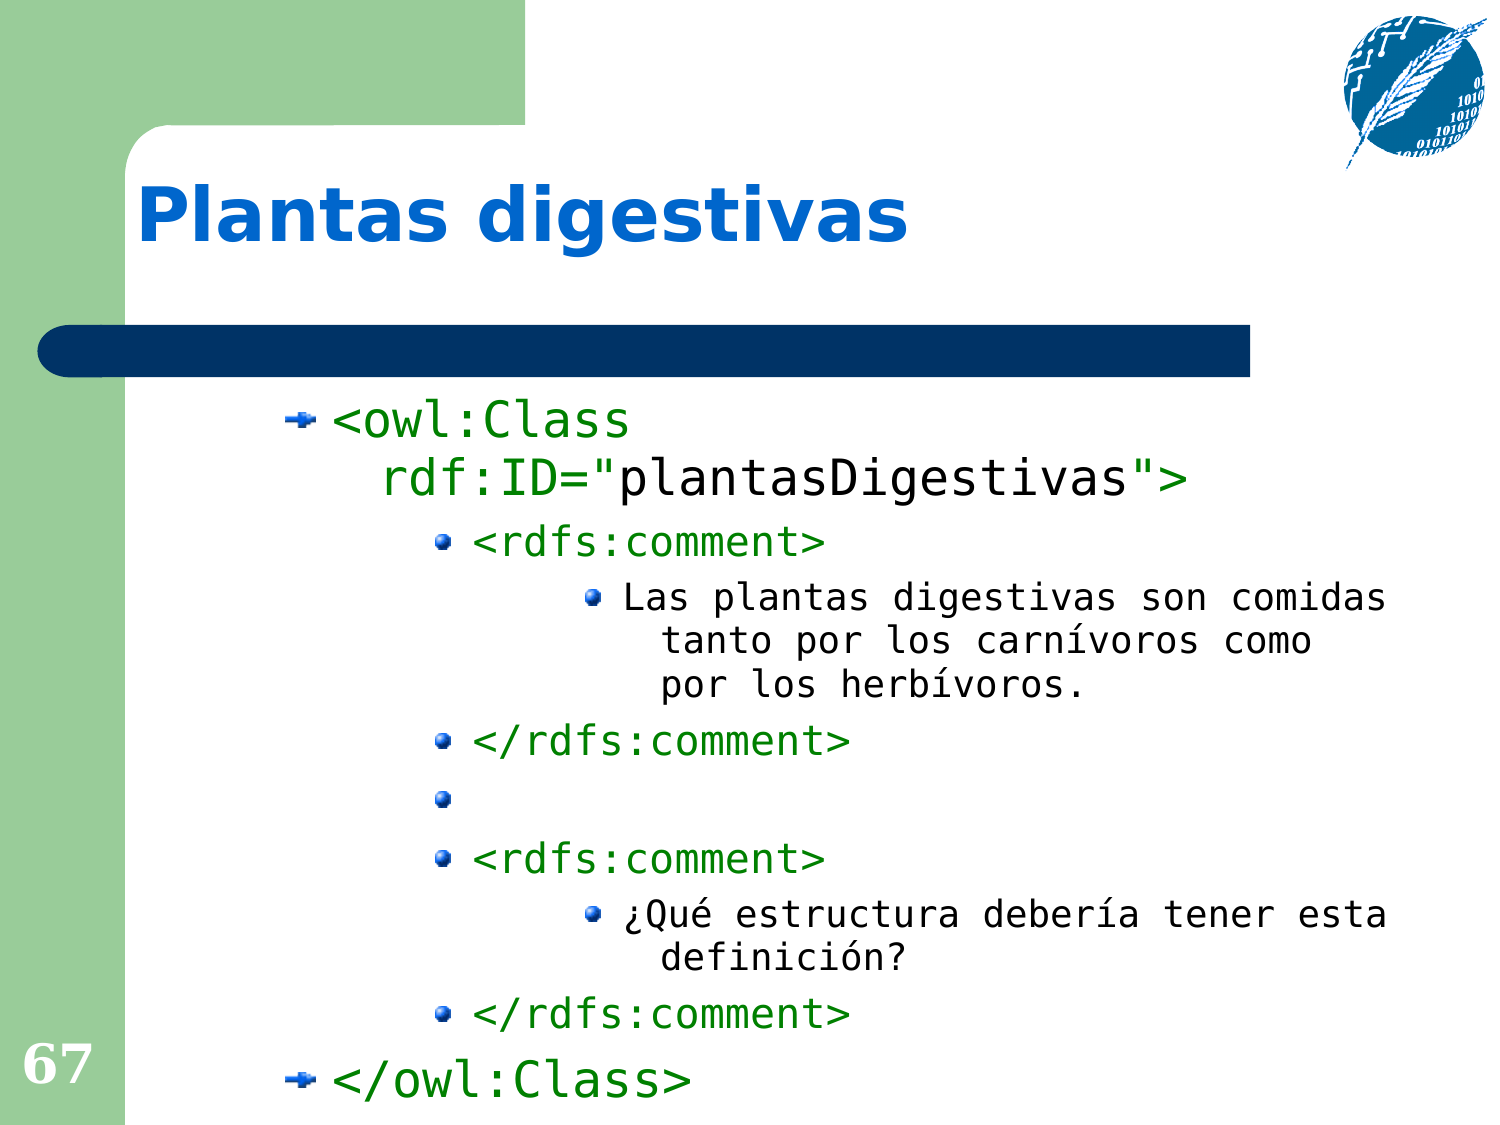

# Plantas digestivas
<owl:Class rdf:ID="plantasDigestivas">
<rdfs:comment>
Las plantas digestivas son comidas tanto por los carnívoros como por los herbívoros.
</rdfs:comment>
<rdfs:comment>
¿Qué estructura debería tener esta definición?
</rdfs:comment>
</owl:Class>
67